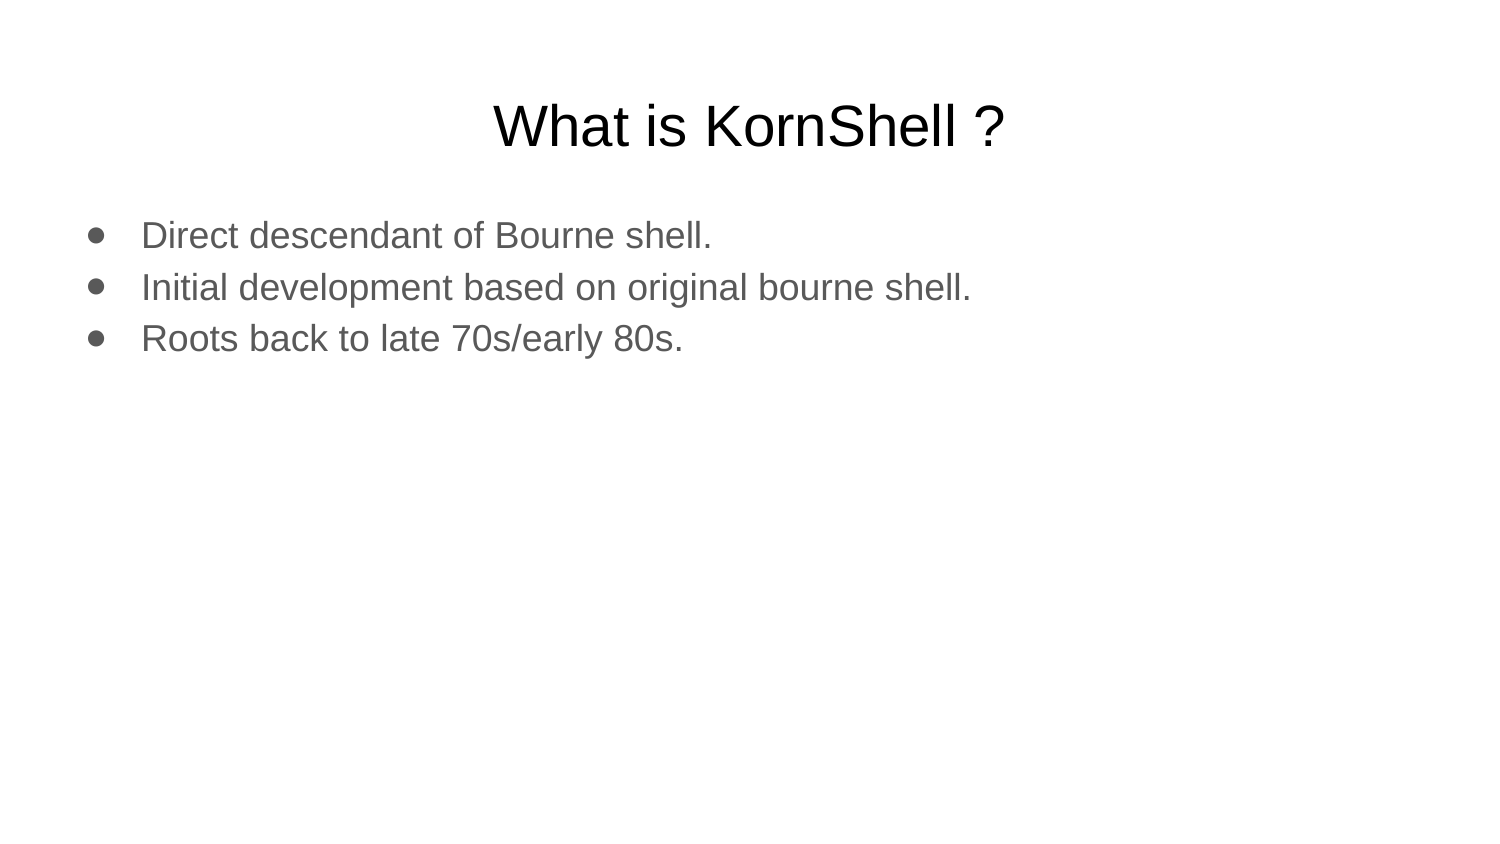

# What is KornShell ?
Direct descendant of Bourne shell.
Initial development based on original bourne shell.
Roots back to late 70s/early 80s.